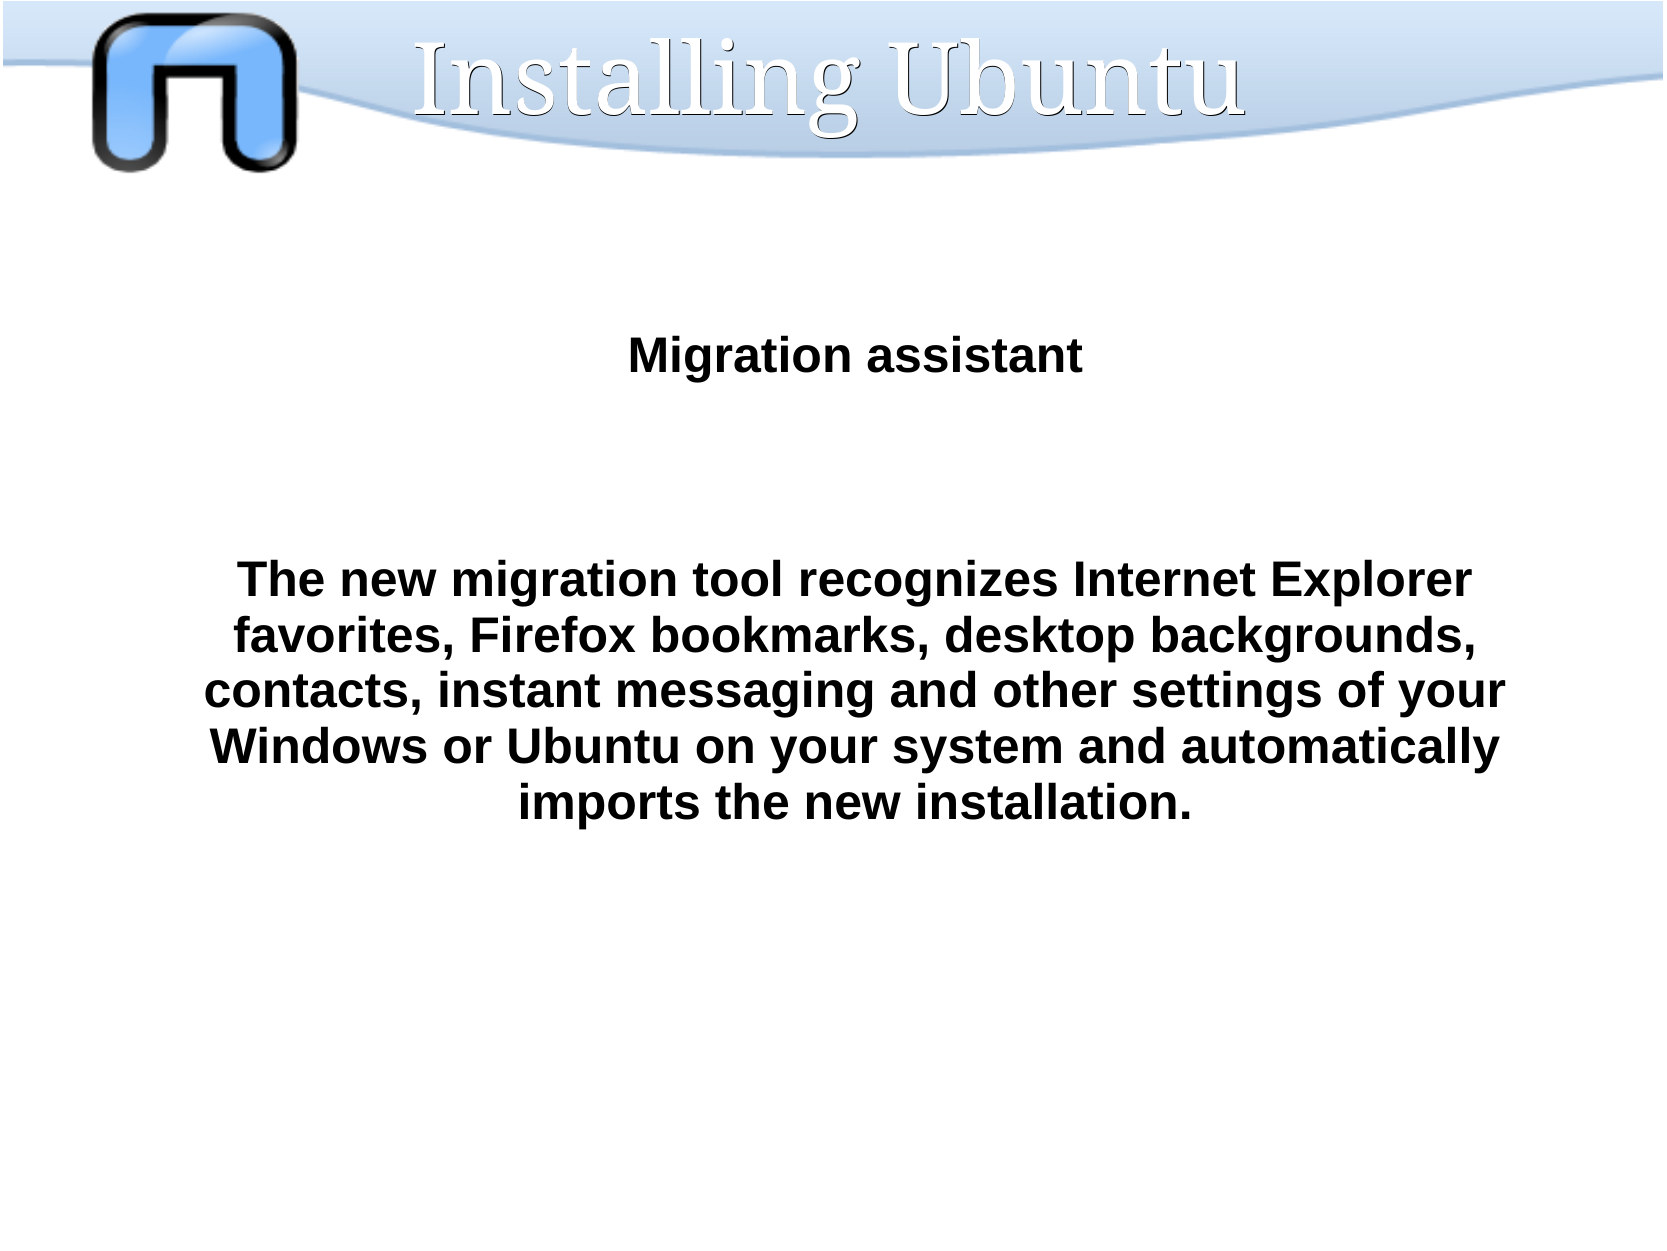

Installing Ubuntu
# Migration assistant
The new migration tool recognizes Internet Explorer favorites, Firefox bookmarks, desktop backgrounds, contacts, instant messaging and other settings of your Windows or Ubuntu on your system and automatically imports the new installation.